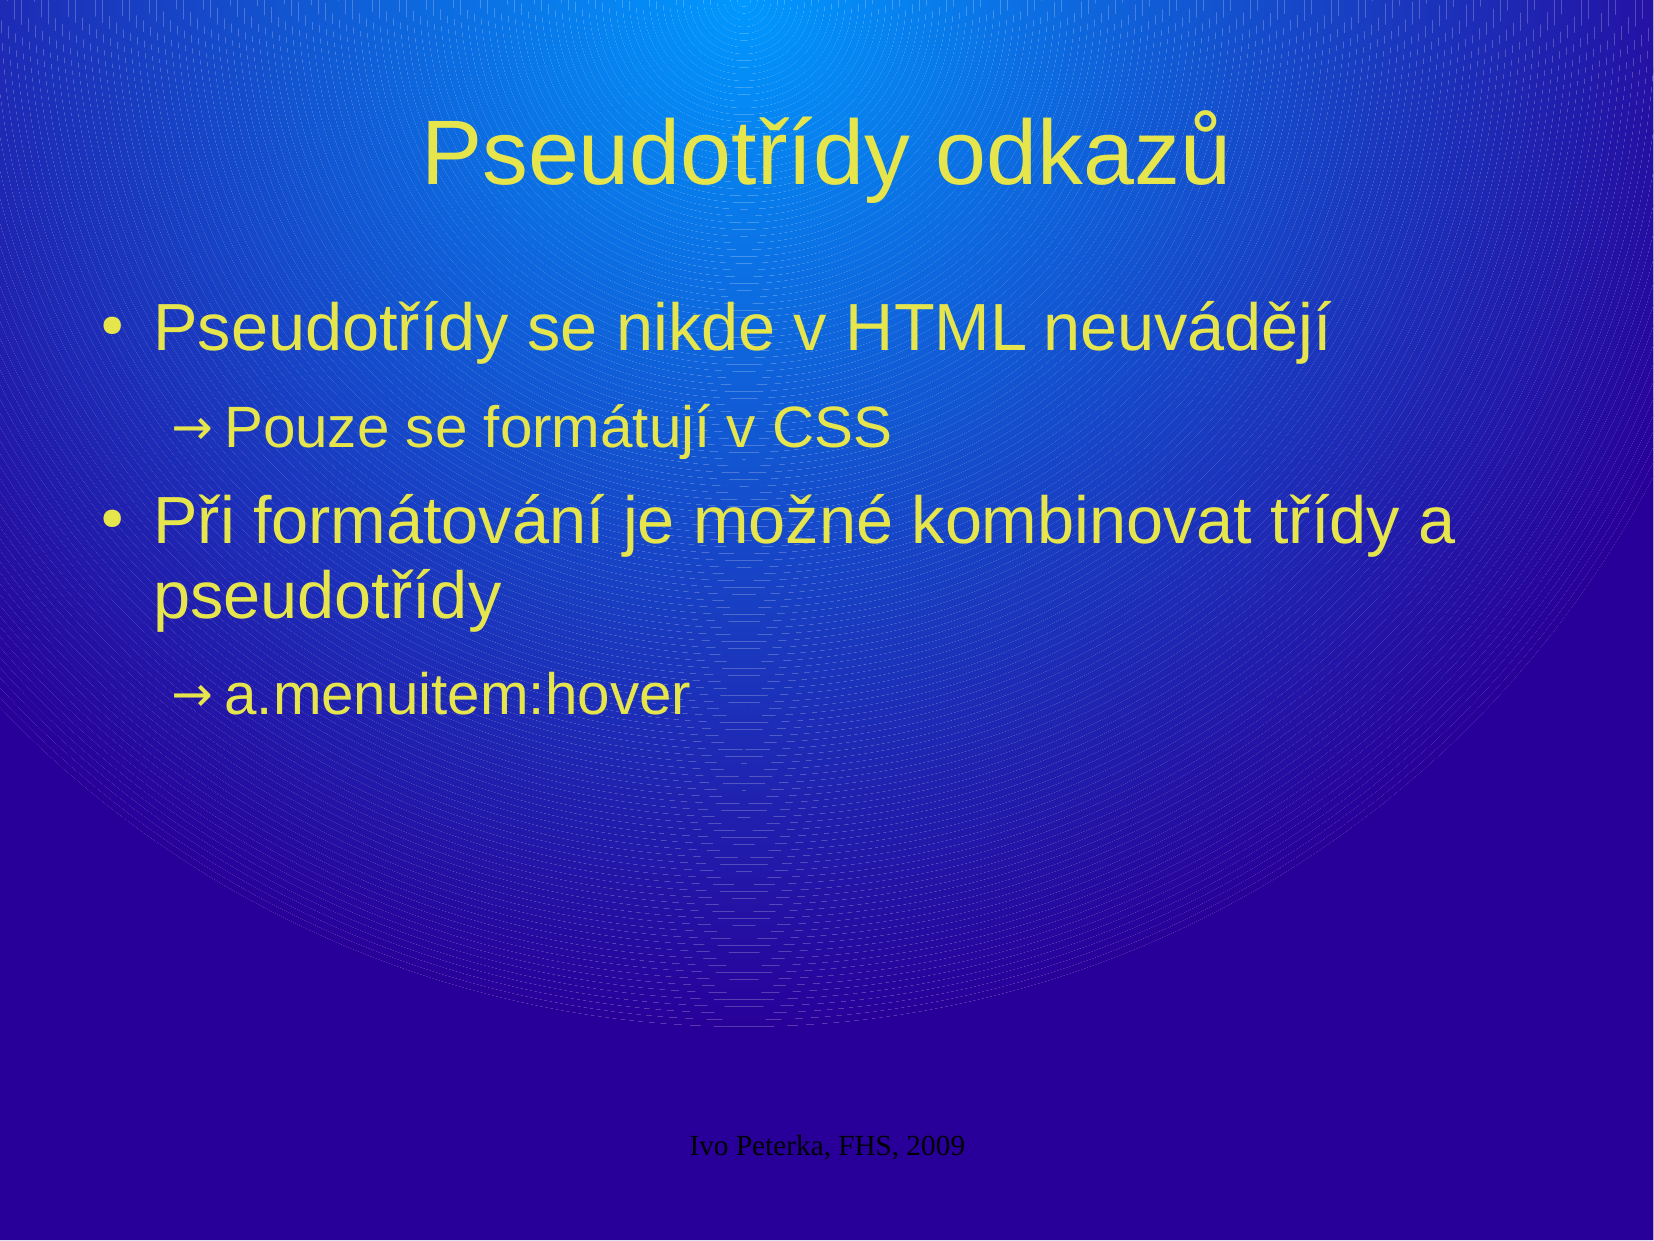

# Pseudotřídy odkazů
Pseudotřídy se nikde v HTML neuvádějí
Pouze se formátují v CSS
Při formátování je možné kombinovat třídy a pseudotřídy
a.menuitem:hover